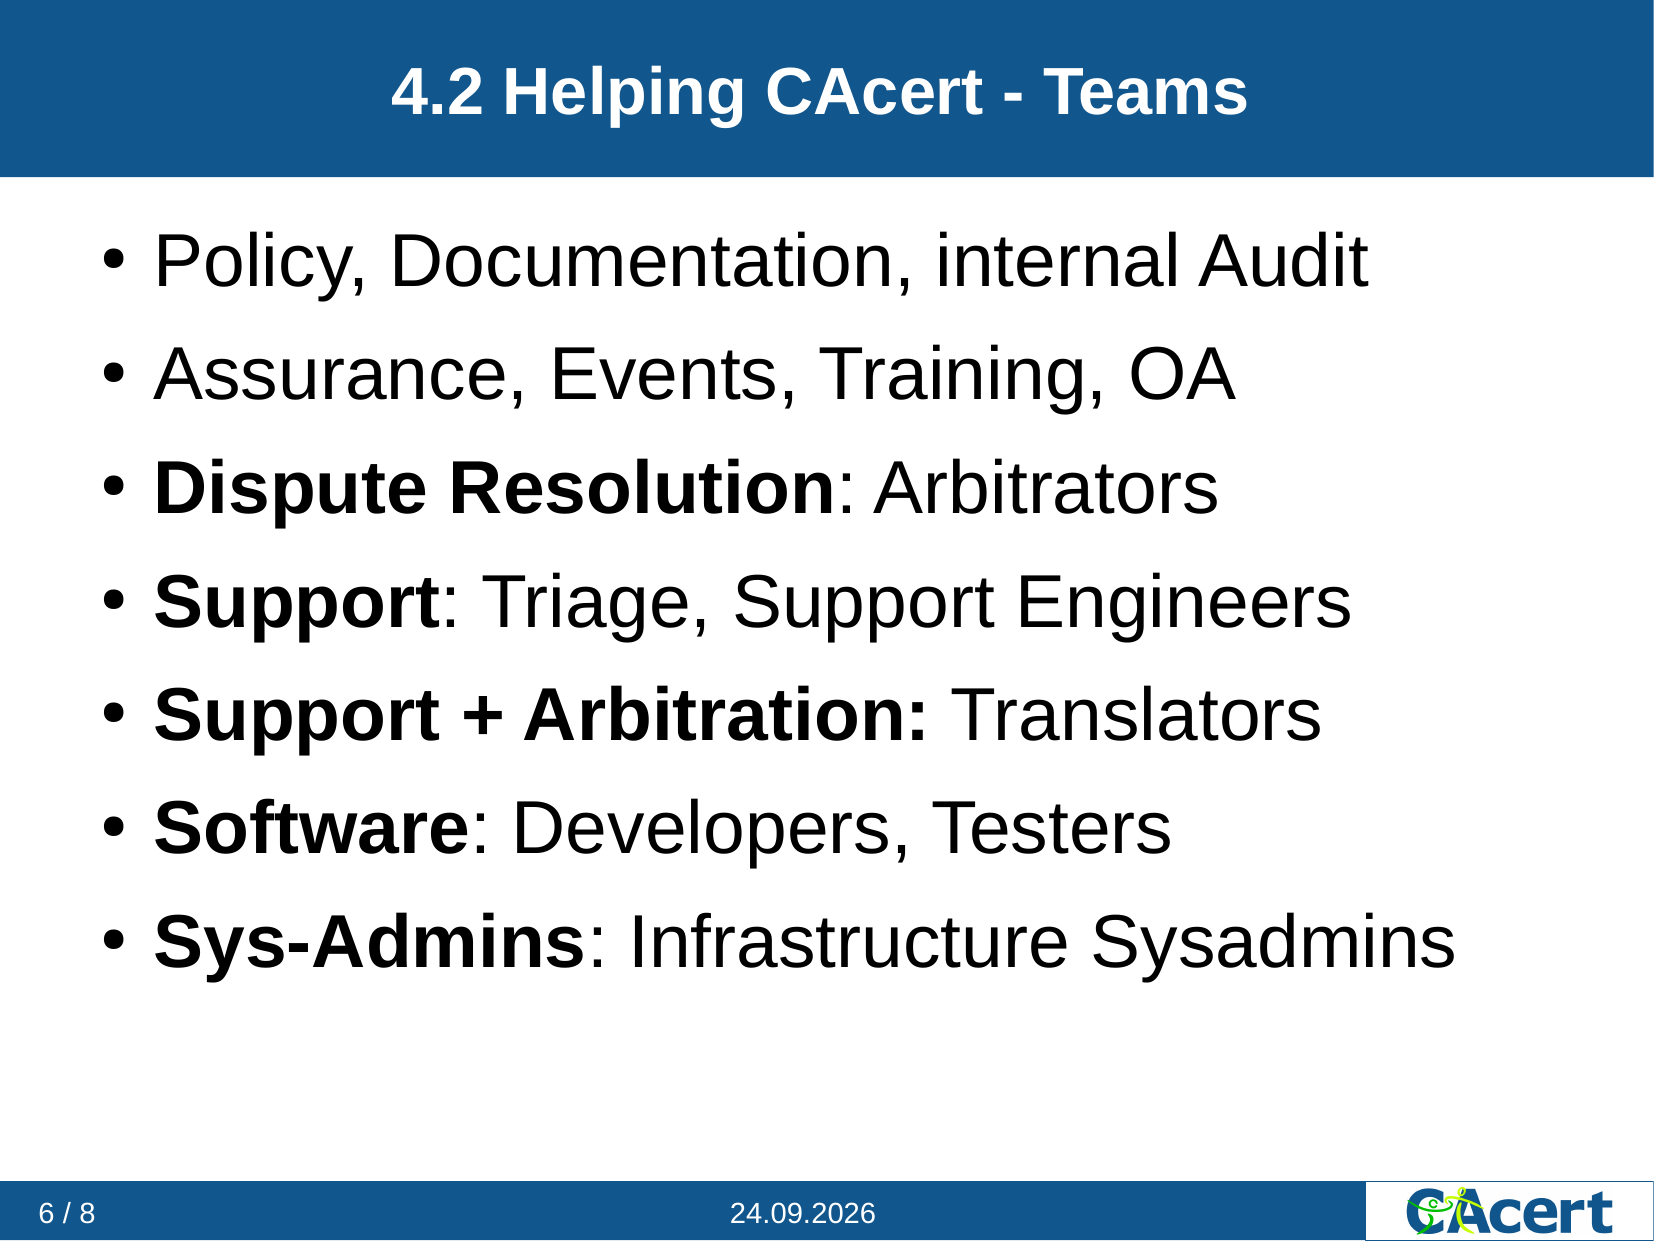

# 4.2 Helping CAcert - Teams
Policy, Documentation, internal Audit
Assurance, Events, Training, OA
Dispute Resolution: Arbitrators
Support: Triage, Support Engineers
Support + Arbitration: Translators
Software: Developers, Testers
Sys-Admins: Infrastructure Sysadmins